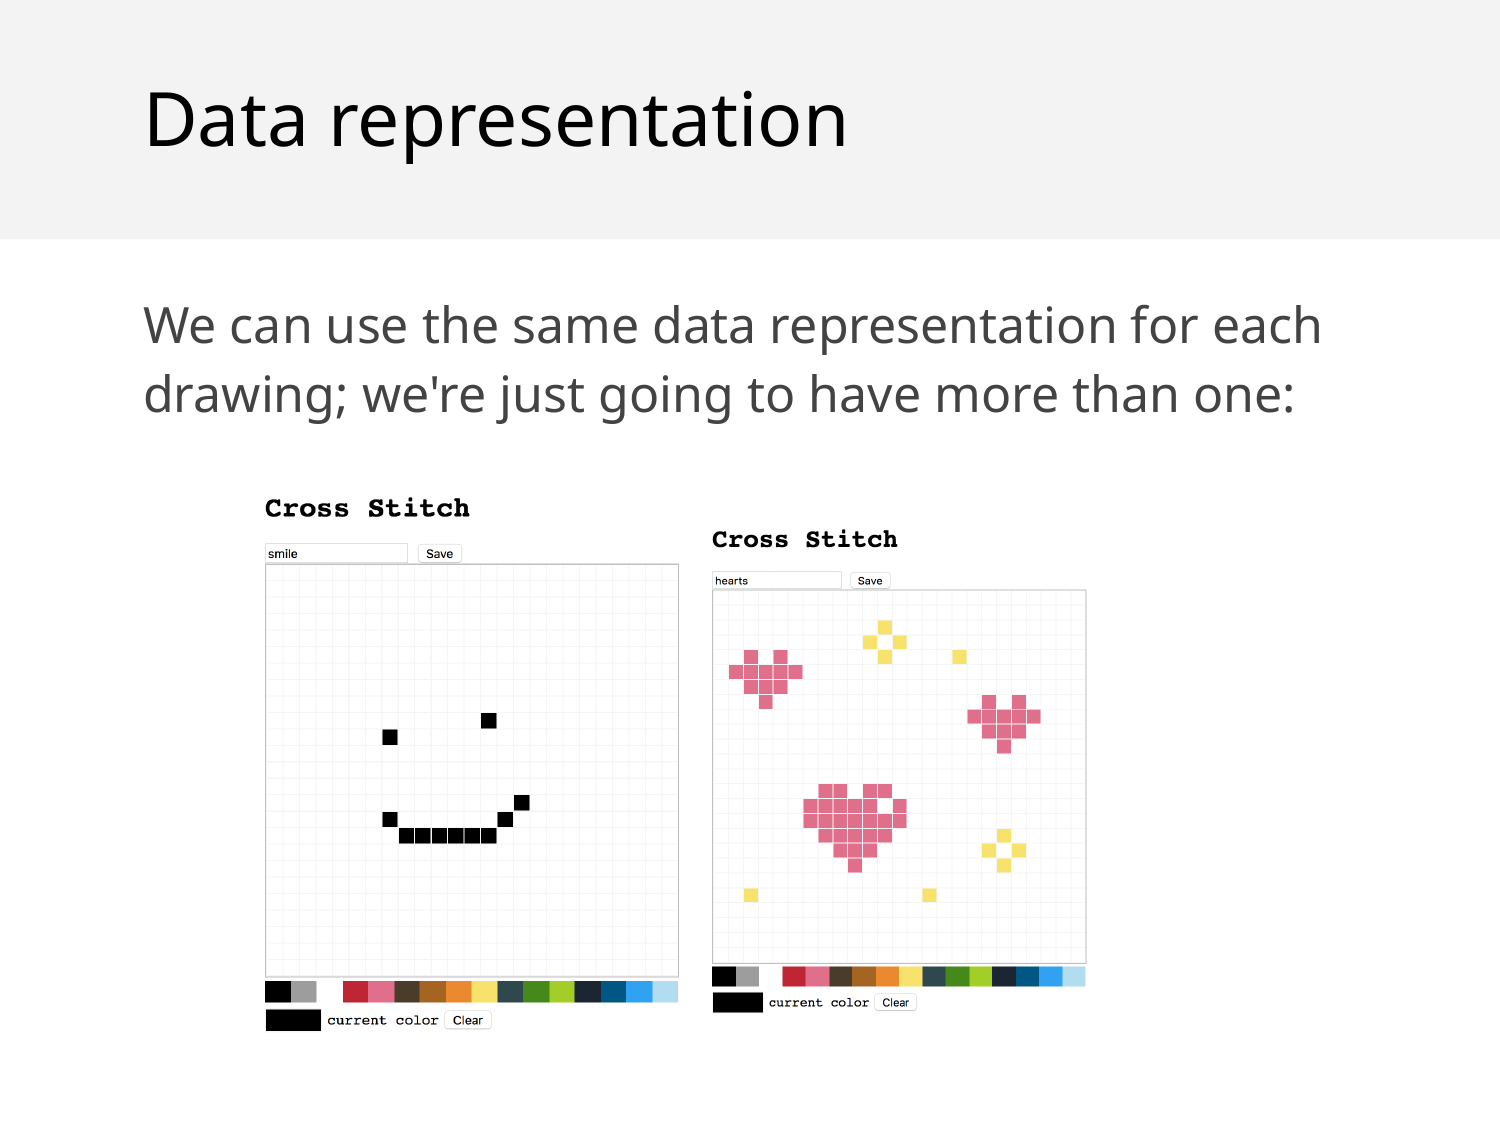

# Data representation
We can use the same data representation for each drawing; we're just going to have more than one: